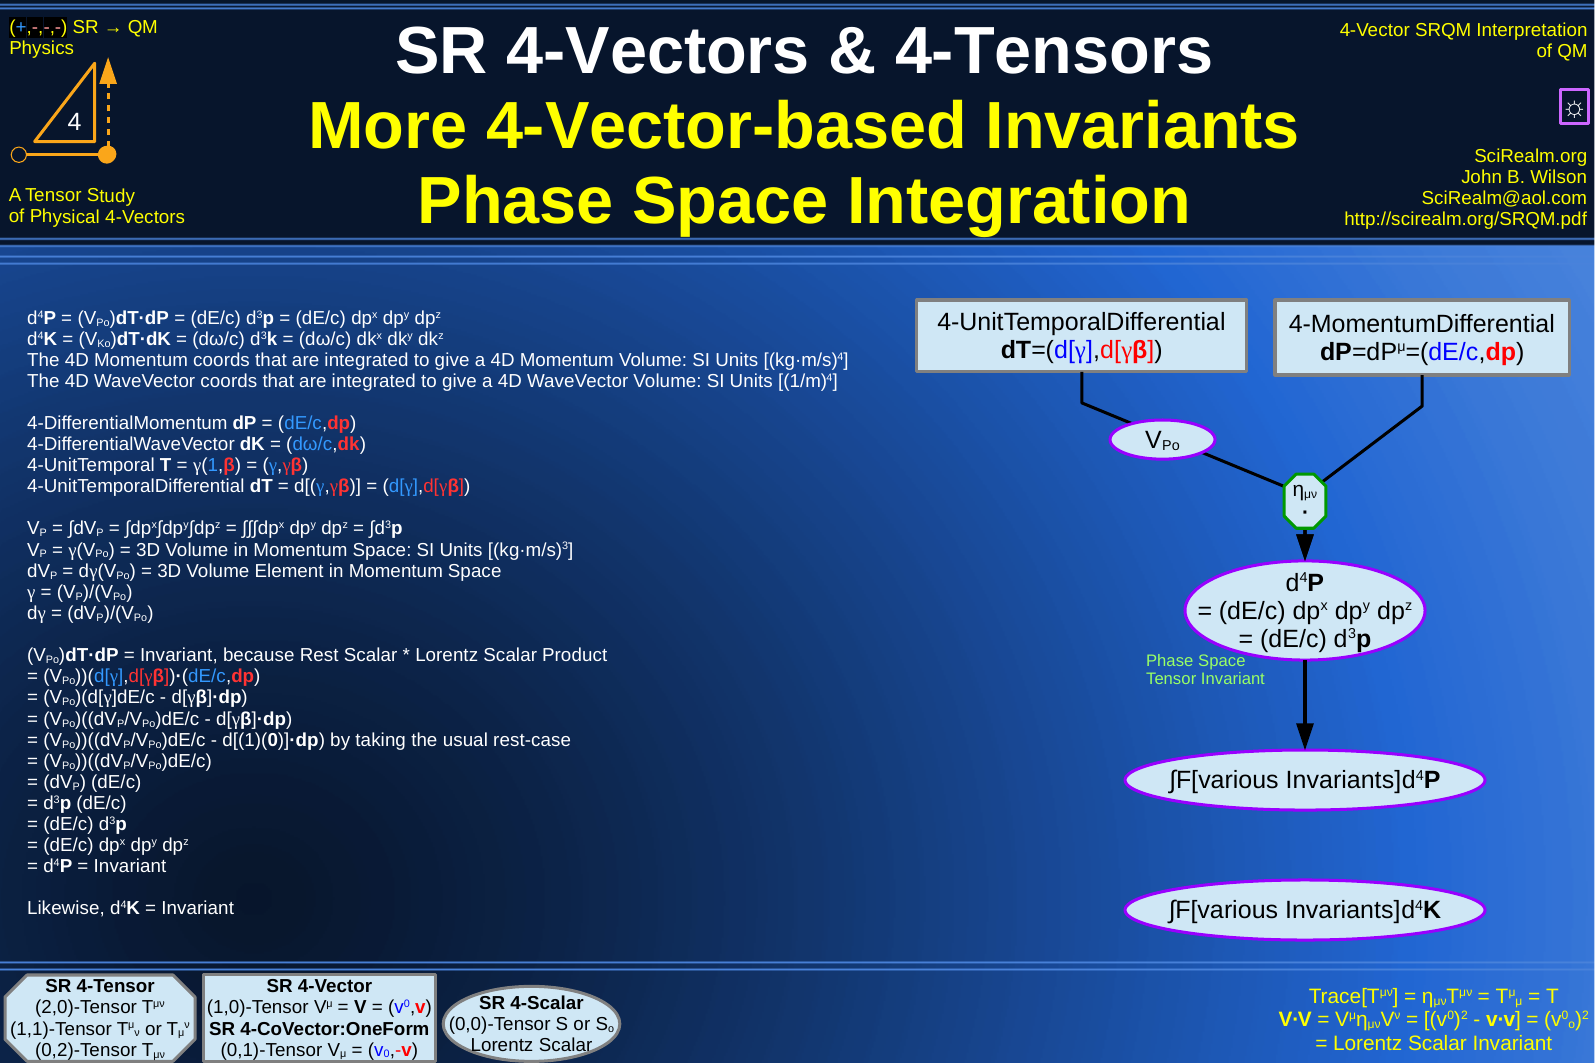

# SR 4-Vectors & 4-Tensors More 4-Vector-based Invariants Phase Space Integration
(+,-,-,-) SR → QM
Physics
A Tensor Study
of Physical 4-Vectors
4-Vector SRQM Interpretation
of QM
SciRealm.org
John B. Wilson
SciRealm@aol.com
http://scirealm.org/SRQM.pdf
4
☼
d4P = (VPo)dT·dP = (dE/c) d3p = (dE/c) dpx dpy dpz
d4K = (VKo)dT·dK = (dω/c) d3k = (dω/c) dkx dky dkz
The 4D Momentum coords that are integrated to give a 4D Momentum Volume: SI Units [(kg·m/s)4]
The 4D WaveVector coords that are integrated to give a 4D WaveVector Volume: SI Units [(1/m)4]
4-DifferentialMomentum dP = (dE/c,dp)
4-DifferentialWaveVector dK = (dω/c,dk)
4-UnitTemporal T = γ(1,β) = (γ,γβ)
4-UnitTemporalDifferential dT = d[(γ,γβ)] = (d[γ],d[γβ])
VP = ∫dVP = ∫dpx∫dpy∫dpz = ∫∫∫dpx dpy dpz = ∫d3p
VP = γ(VPo) = 3D Volume in Momentum Space: SI Units [(kg·m/s)3]
dVP = dγ(VPo) = 3D Volume Element in Momentum Space
γ = (VP)/(VPo)
dγ = (dVP)/(VPo)
(VPo)dT·dP = Invariant, because Rest Scalar * Lorentz Scalar Product
= (VPo))(d[γ],d[γβ])·(dE/c,dp)
= (VPo)(d[γ]dE/c - d[γβ]·dp)
= (VPo)((dVP/VPo)dE/c - d[γβ]·dp)
= (VPo))((dVP/VPo)dE/c - d[(1)(0)]·dp) by taking the usual rest-case
= (VPo))((dVP/VPo)dE/c)
= (dVP) (dE/c)
= d3p (dE/c)
= (dE/c) d3p
= (dE/c) dpx dpy dpz
= d4P = Invariant
Likewise, d4K = Invariant
4-UnitTemporalDifferential
dT=(d[γ],d[γβ])
4-MomentumDifferential
dP=dPμ=(dE/c,dp)
VPo
 ημν
∙
d4P
= (dE/c) dpx dpy dpz
= (dE/c) d3p
Phase Space Tensor Invariant
∫F[various Invariants]d4P
∫F[various Invariants]d4K
SR 4-Tensor
(2,0)-Tensor Tμν
(1,1)-Tensor Tμν or Tμν
(0,2)-Tensor Tμν
SR 4-Vector
(1,0)-Tensor Vμ = V = (v0,v)
SR 4-CoVector:OneForm
(0,1)-Tensor Vμ = (v0,-v)
Trace[Tμν] = ημνTμν = Tμμ = T
V∙V = VμημνVν = [(v0)2 - v∙v] = (v0o)2
= Lorentz Scalar Invariant
SR 4-Scalar
(0,0)-Tensor S or So
Lorentz Scalar